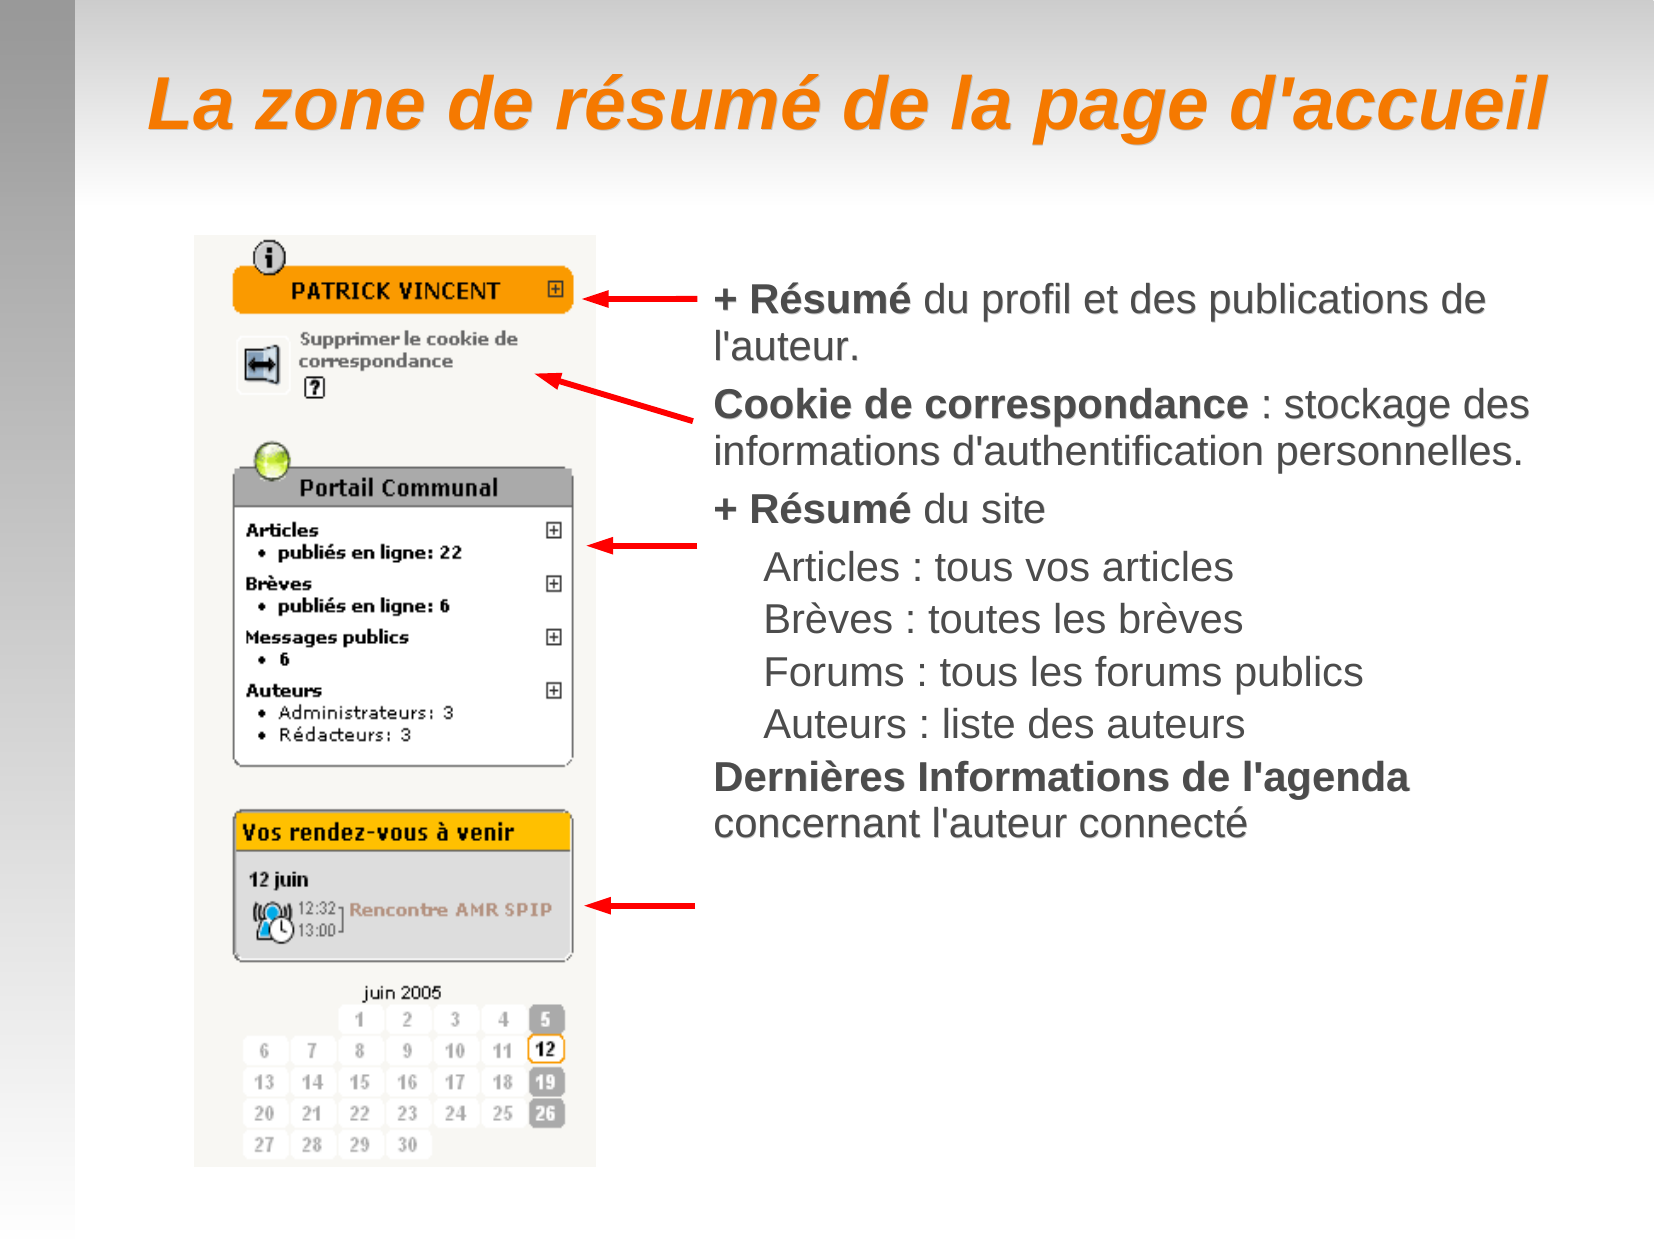

# La zone de résumé de la page d'accueil
+ Résumé du profil et des publications de l'auteur.
Cookie de correspondance : stockage des informations d'authentification personnelles.
+ Résumé du site
Articles : tous vos articles
Brèves : toutes les brèves
Forums : tous les forums publics
Auteurs : liste des auteurs
Dernières Informations de l'agenda concernant l'auteur connecté